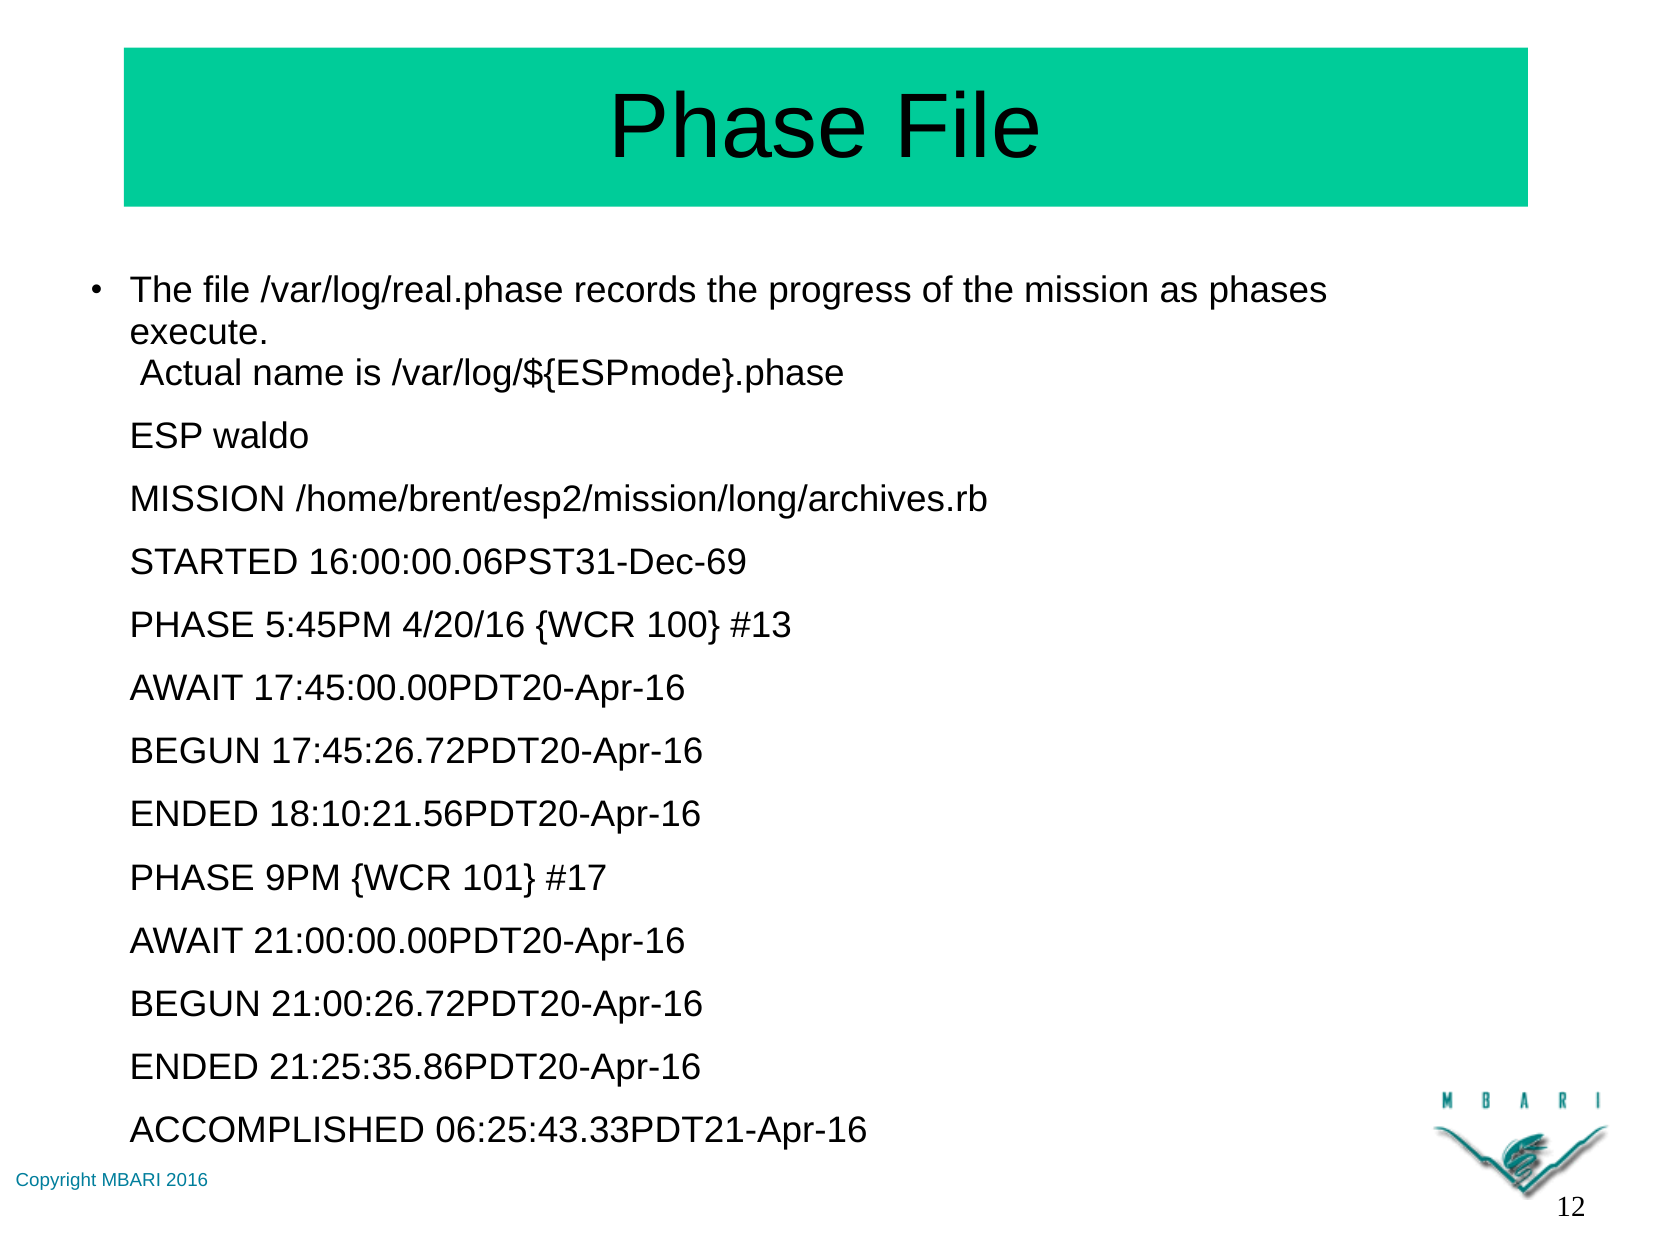

# Phase File
The file /var/log/real.phase records the progress of the mission as phases execute.
 Actual name is /var/log/${ESPmode}.phase
ESP waldo
MISSION /home/brent/esp2/mission/long/archives.rb
STARTED 16:00:00.06PST31-Dec-69
PHASE 5:45PM 4/20/16 {WCR 100} #13
AWAIT 17:45:00.00PDT20-Apr-16
BEGUN 17:45:26.72PDT20-Apr-16
ENDED 18:10:21.56PDT20-Apr-16
PHASE 9PM {WCR 101} #17
AWAIT 21:00:00.00PDT20-Apr-16
BEGUN 21:00:26.72PDT20-Apr-16
ENDED 21:25:35.86PDT20-Apr-16
ACCOMPLISHED 06:25:43.33PDT21-Apr-16